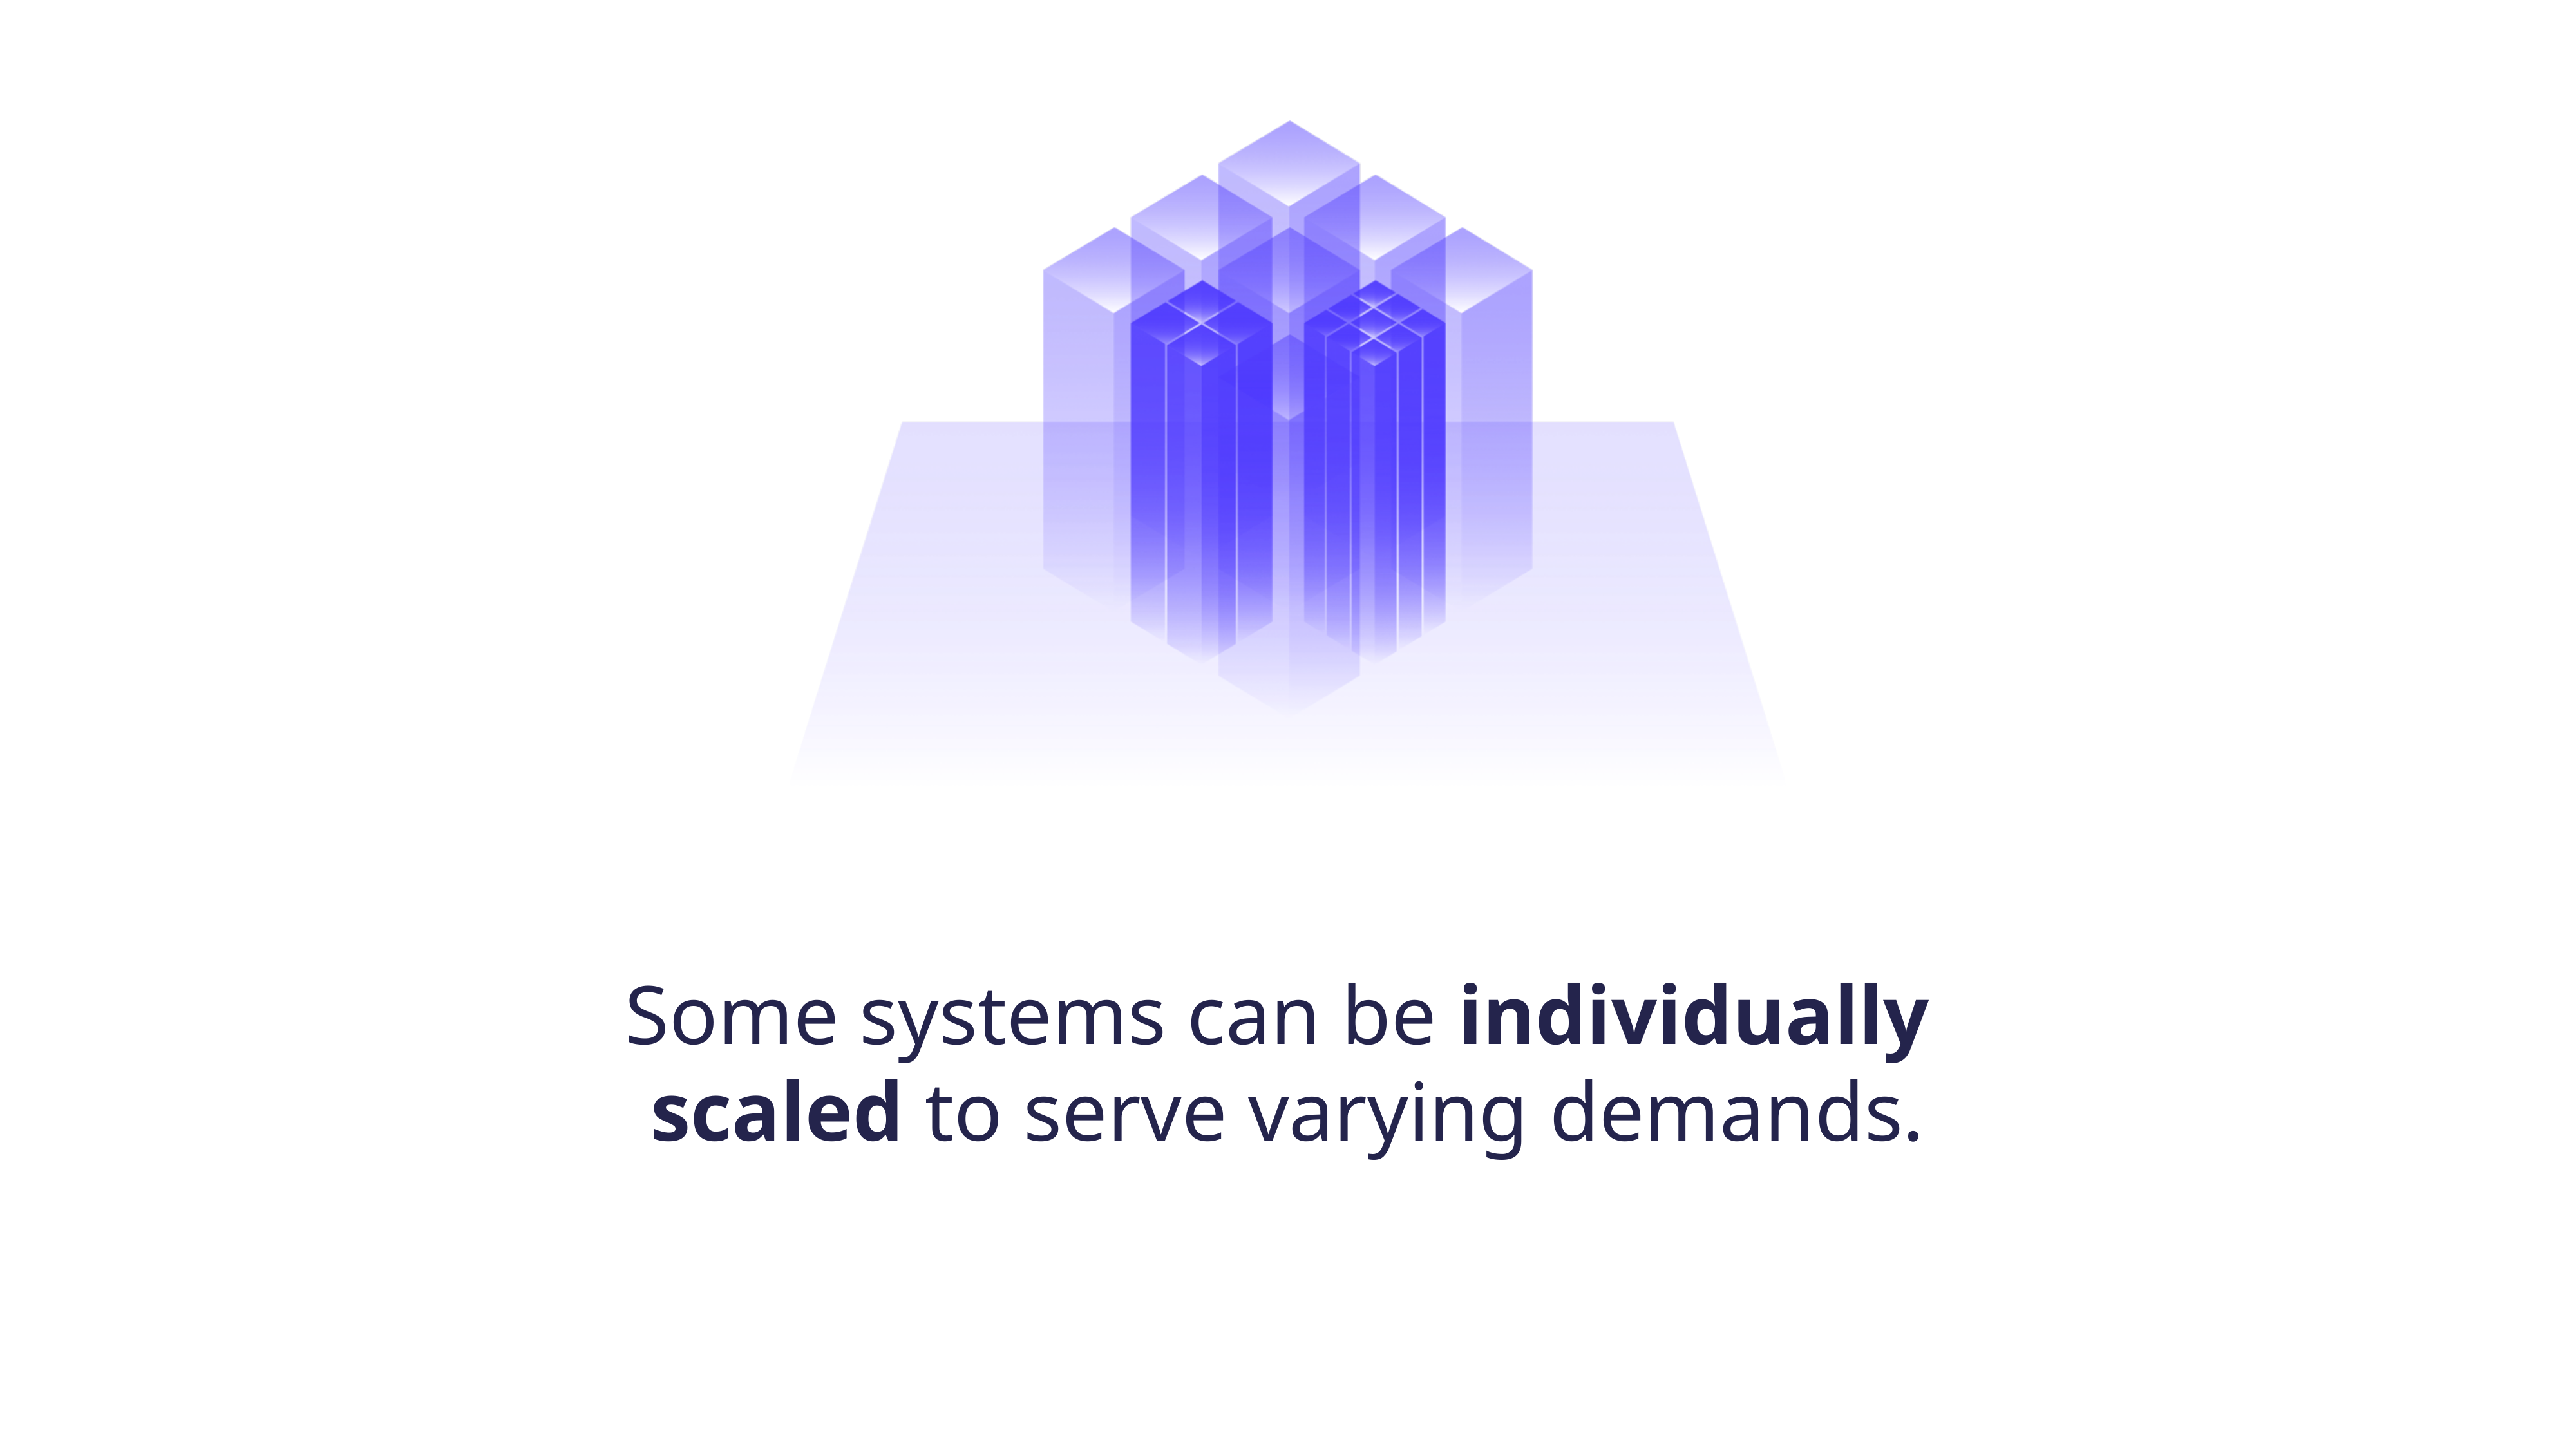

# Some systems can be individually scaled to serve varying demands.